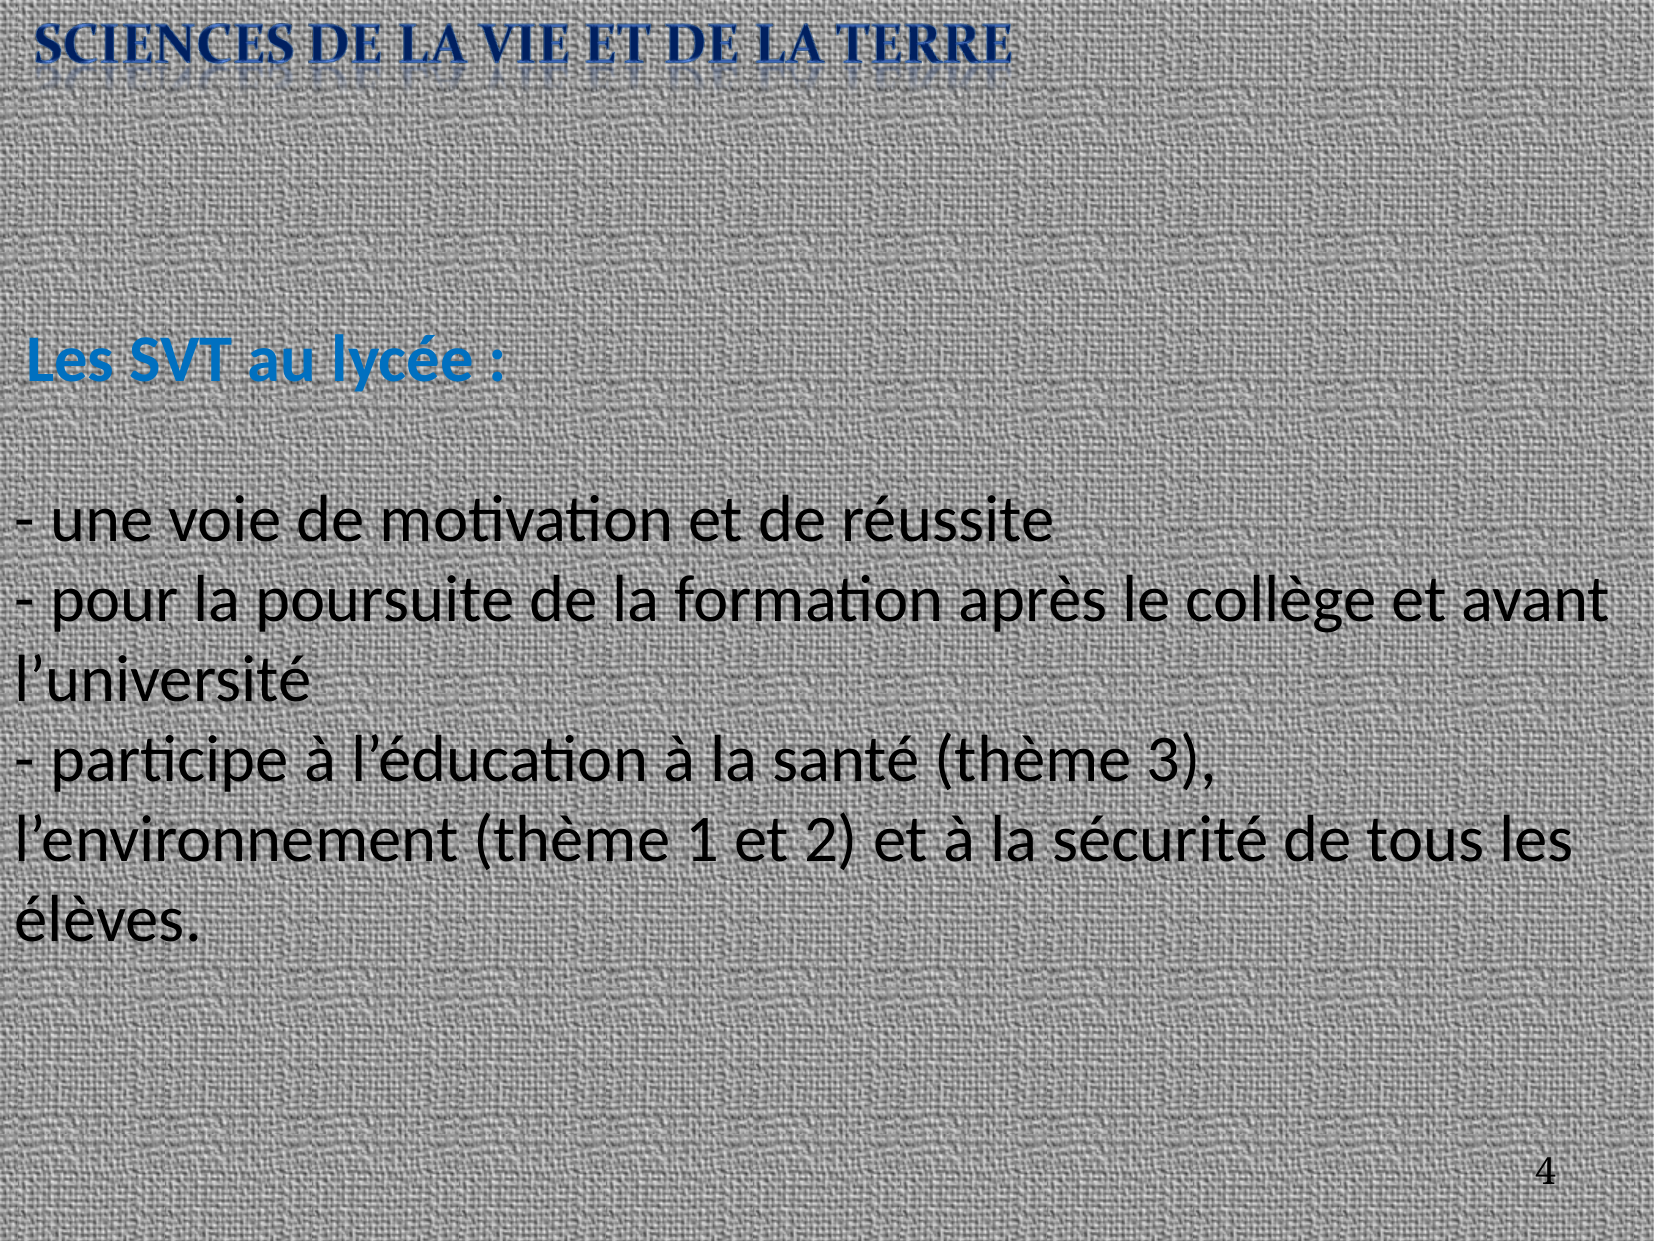

Les SVT au lycée :
- une voie de motivation et de réussite
- pour la poursuite de la formation après le collège et avant l’université
- participe à l’éducation à la santé (thème 3), l’environnement (thème 1 et 2) et à la sécurité de tous les élèves.
4